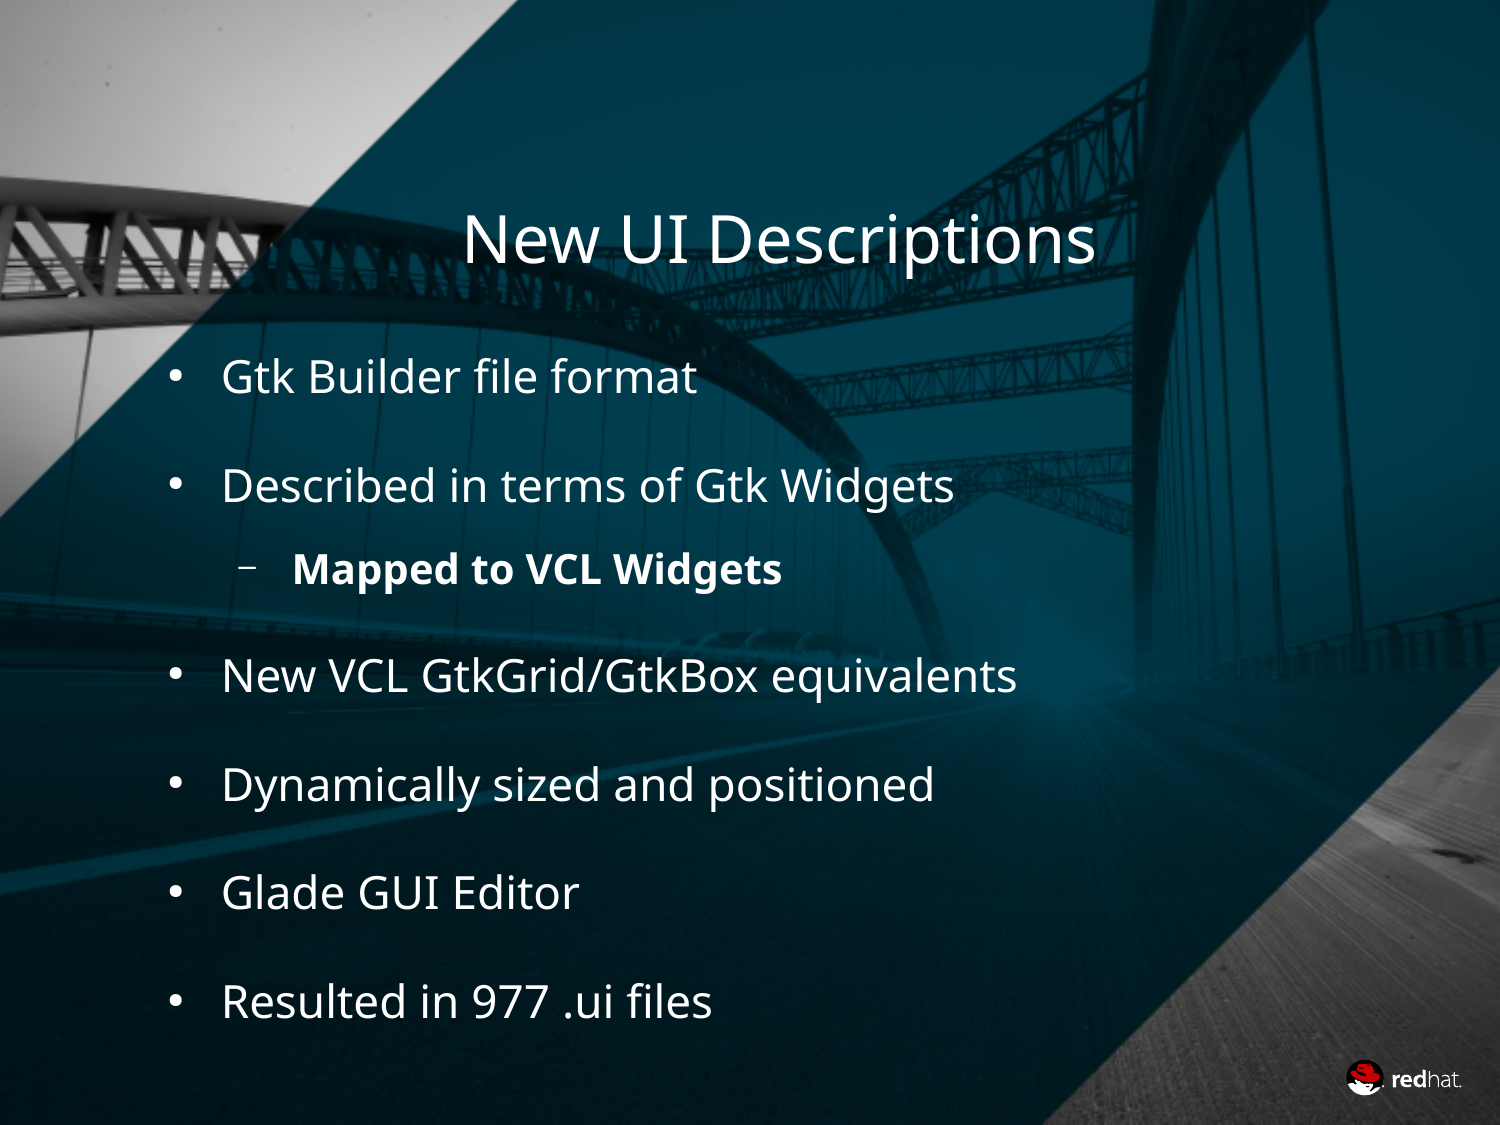

# New UI Descriptions
Gtk Builder file format
Described in terms of Gtk Widgets
Mapped to VCL Widgets
New VCL GtkGrid/GtkBox equivalents
Dynamically sized and positioned
Glade GUI Editor
Resulted in 977 .ui files
INSERT DESIGNATOR, IF NEEDED
9